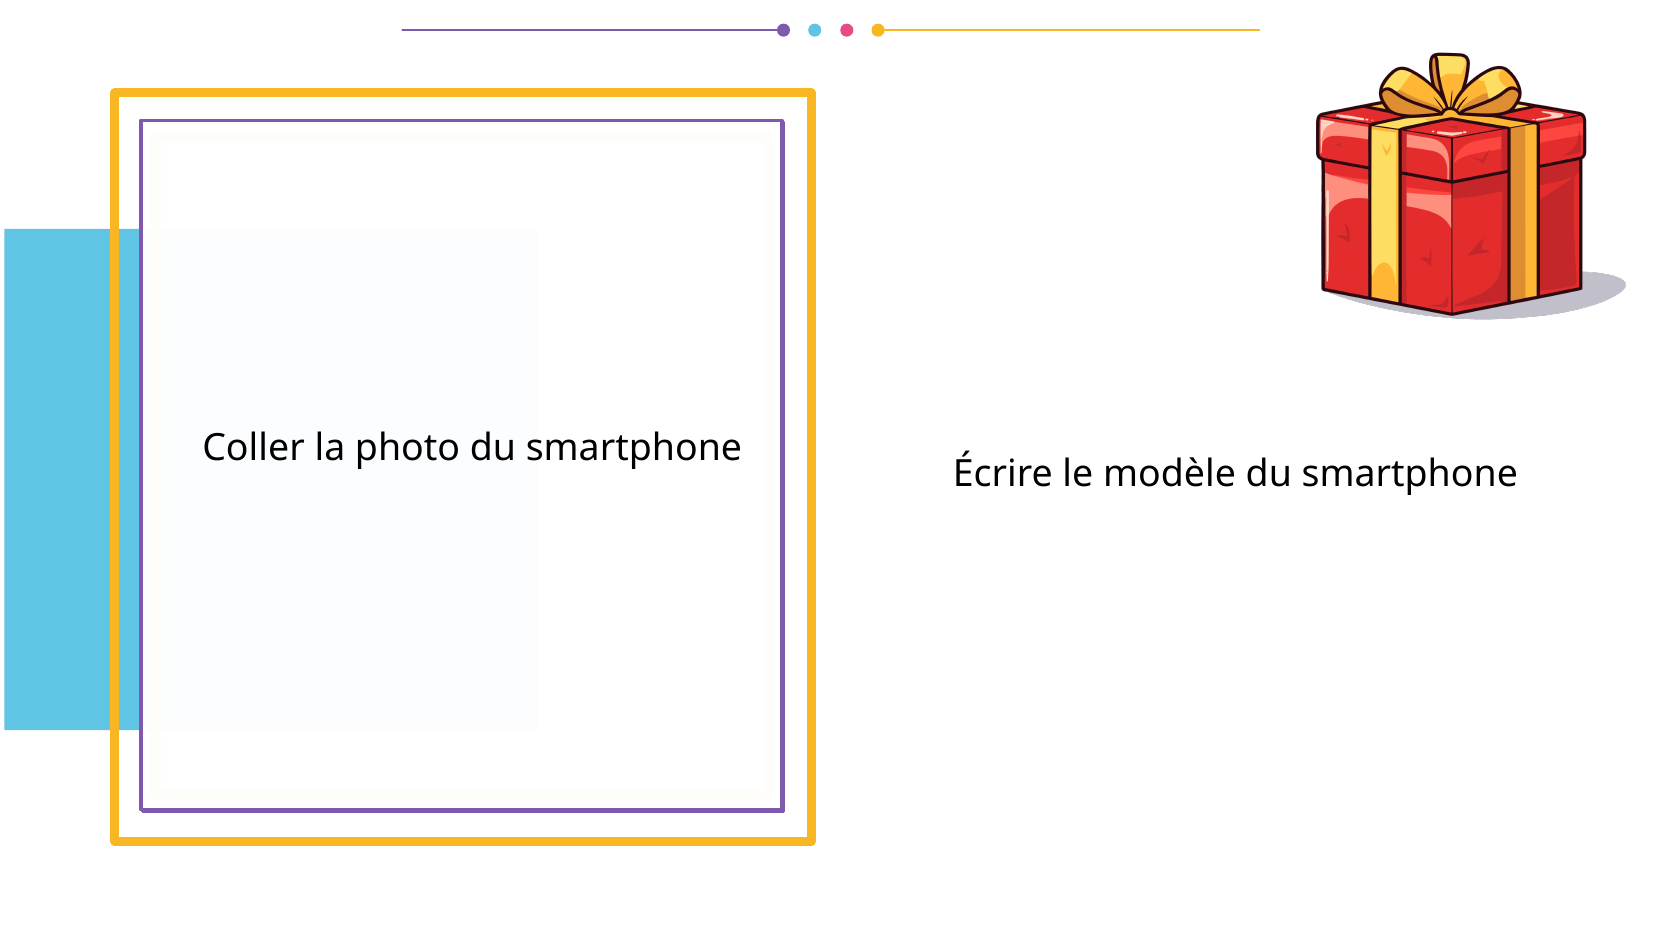

Coller la photo du smartphone
Écrire le modèle du smartphone